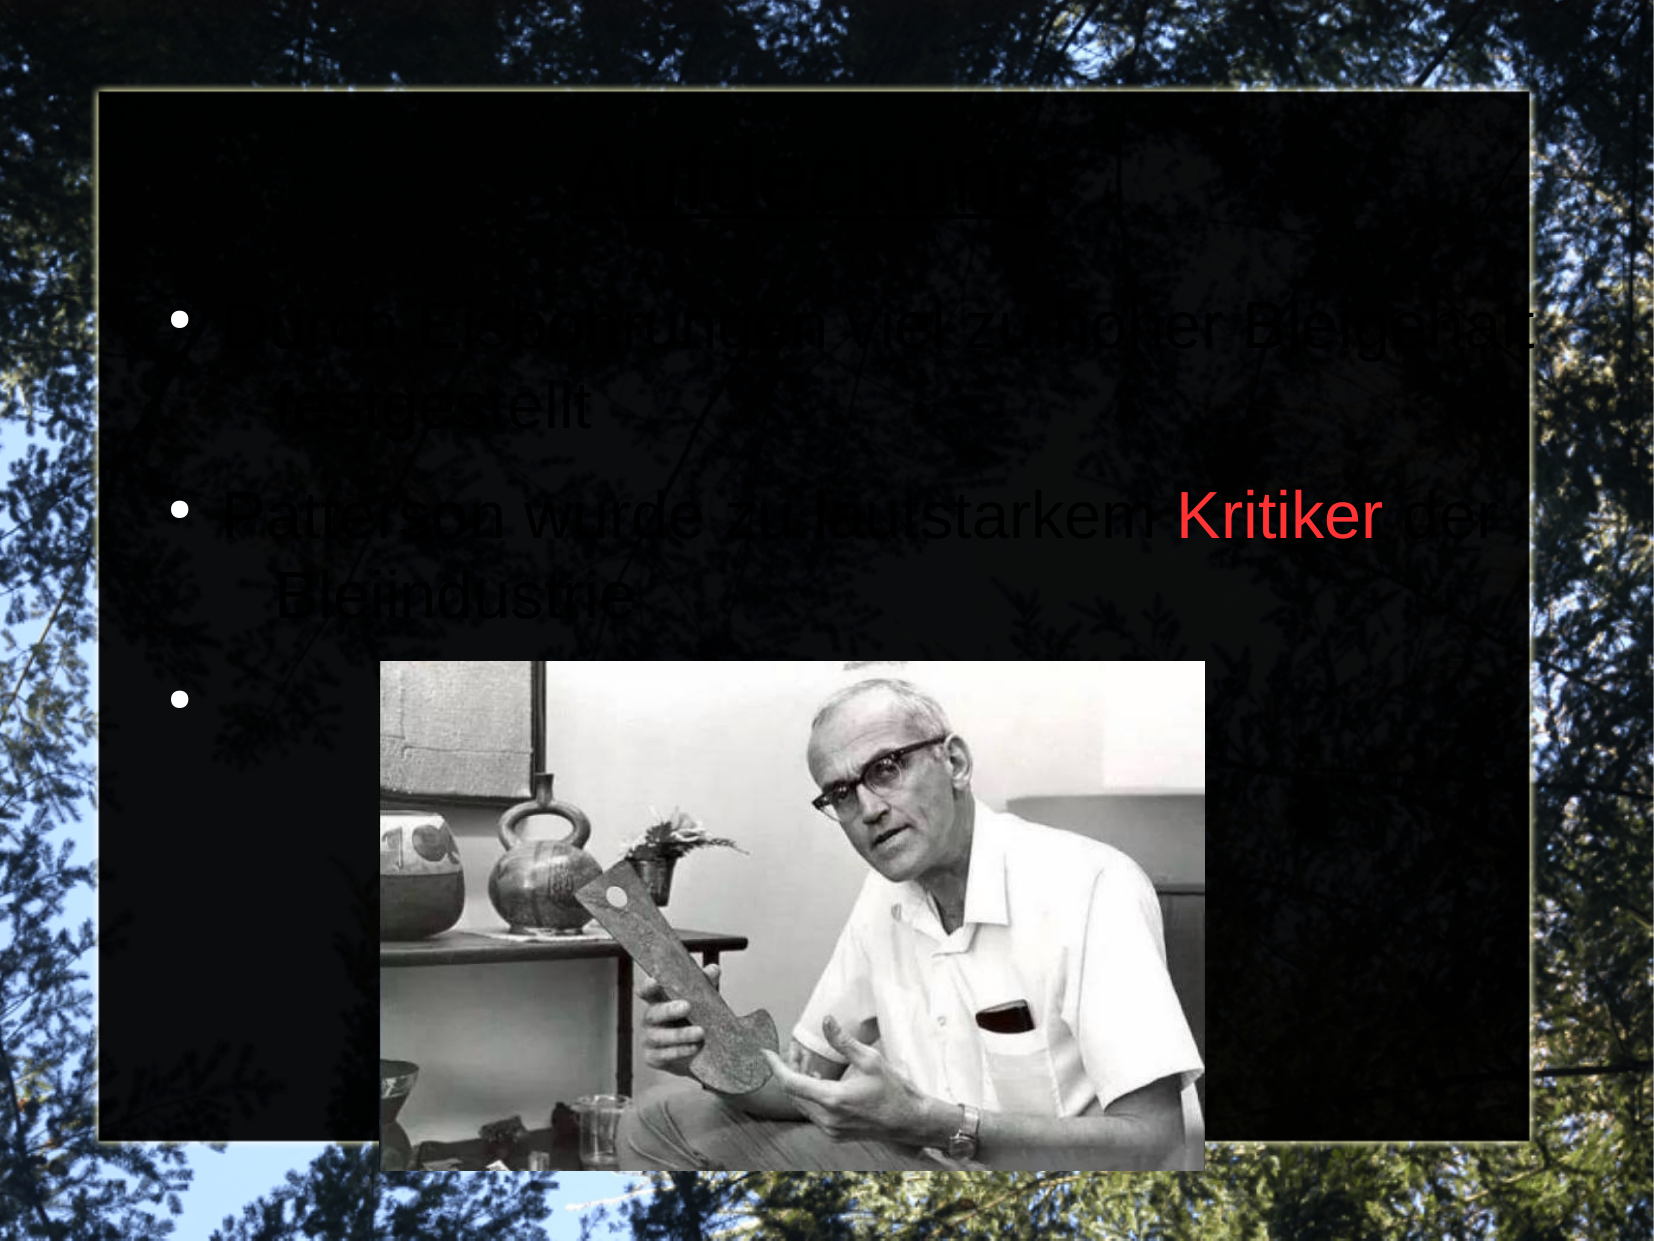

# Aufdeckung
Durch Eisbohrungen viel zu hoher Bleigehalt festgestellt
Patterson wurde zu lautstarkem Kritiker der Bleiindustrie